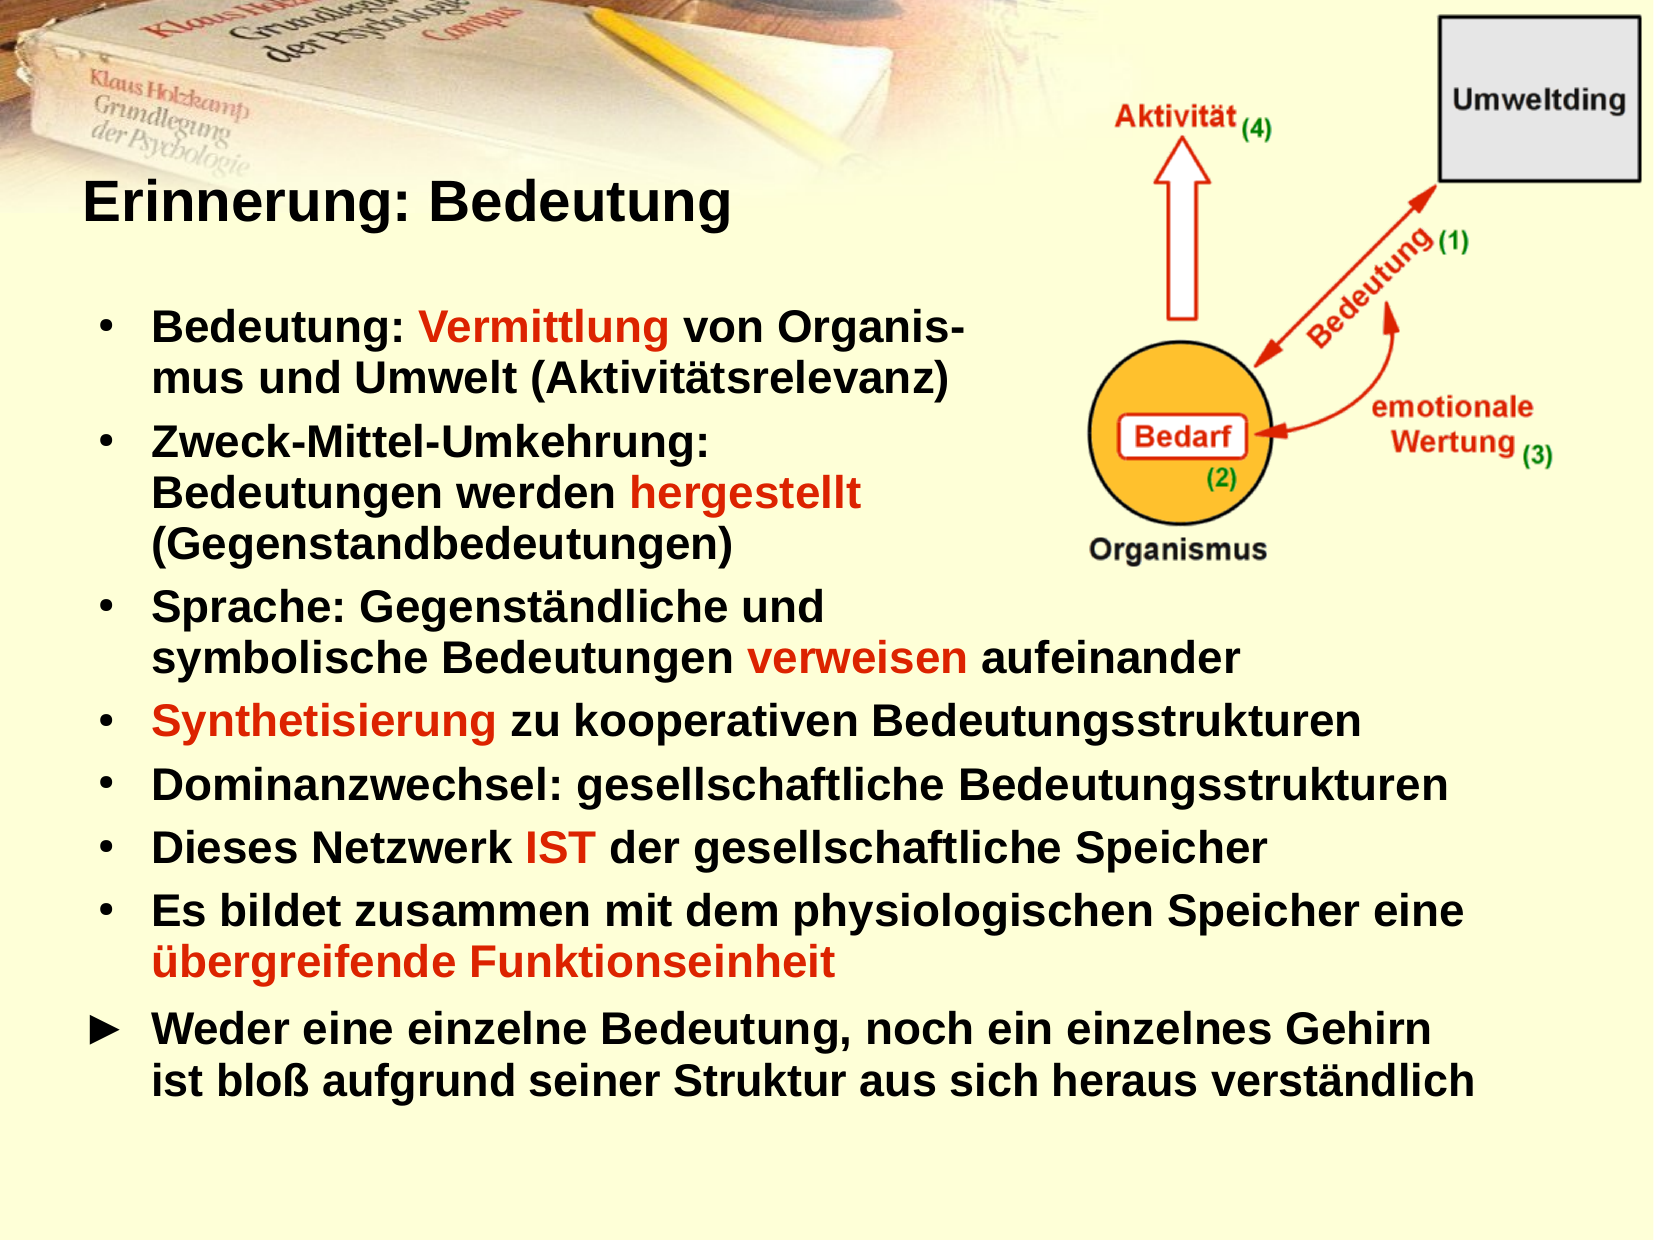

# Erinnerung: Bedeutung
Bedeutung: Vermittlung von Organis-
mus und Umwelt (Aktivitätsrelevanz)
Zweck-Mittel-Umkehrung:
Bedeutungen werden hergestellt
(Gegenstandbedeutungen)
Sprache: Gegenständliche und
symbolische Bedeutungen verweisen aufeinander
Synthetisierung zu kooperativen Bedeutungsstrukturen
Dominanzwechsel: gesellschaftliche Bedeutungsstrukturen
Dieses Netzwerk IST der gesellschaftliche Speicher
Es bildet zusammen mit dem physiologischen Speicher eine übergreifende Funktionseinheit
►	Weder eine einzelne Bedeutung, noch ein einzelnes Gehirn
	ist bloß aufgrund seiner Struktur aus sich heraus verständlich